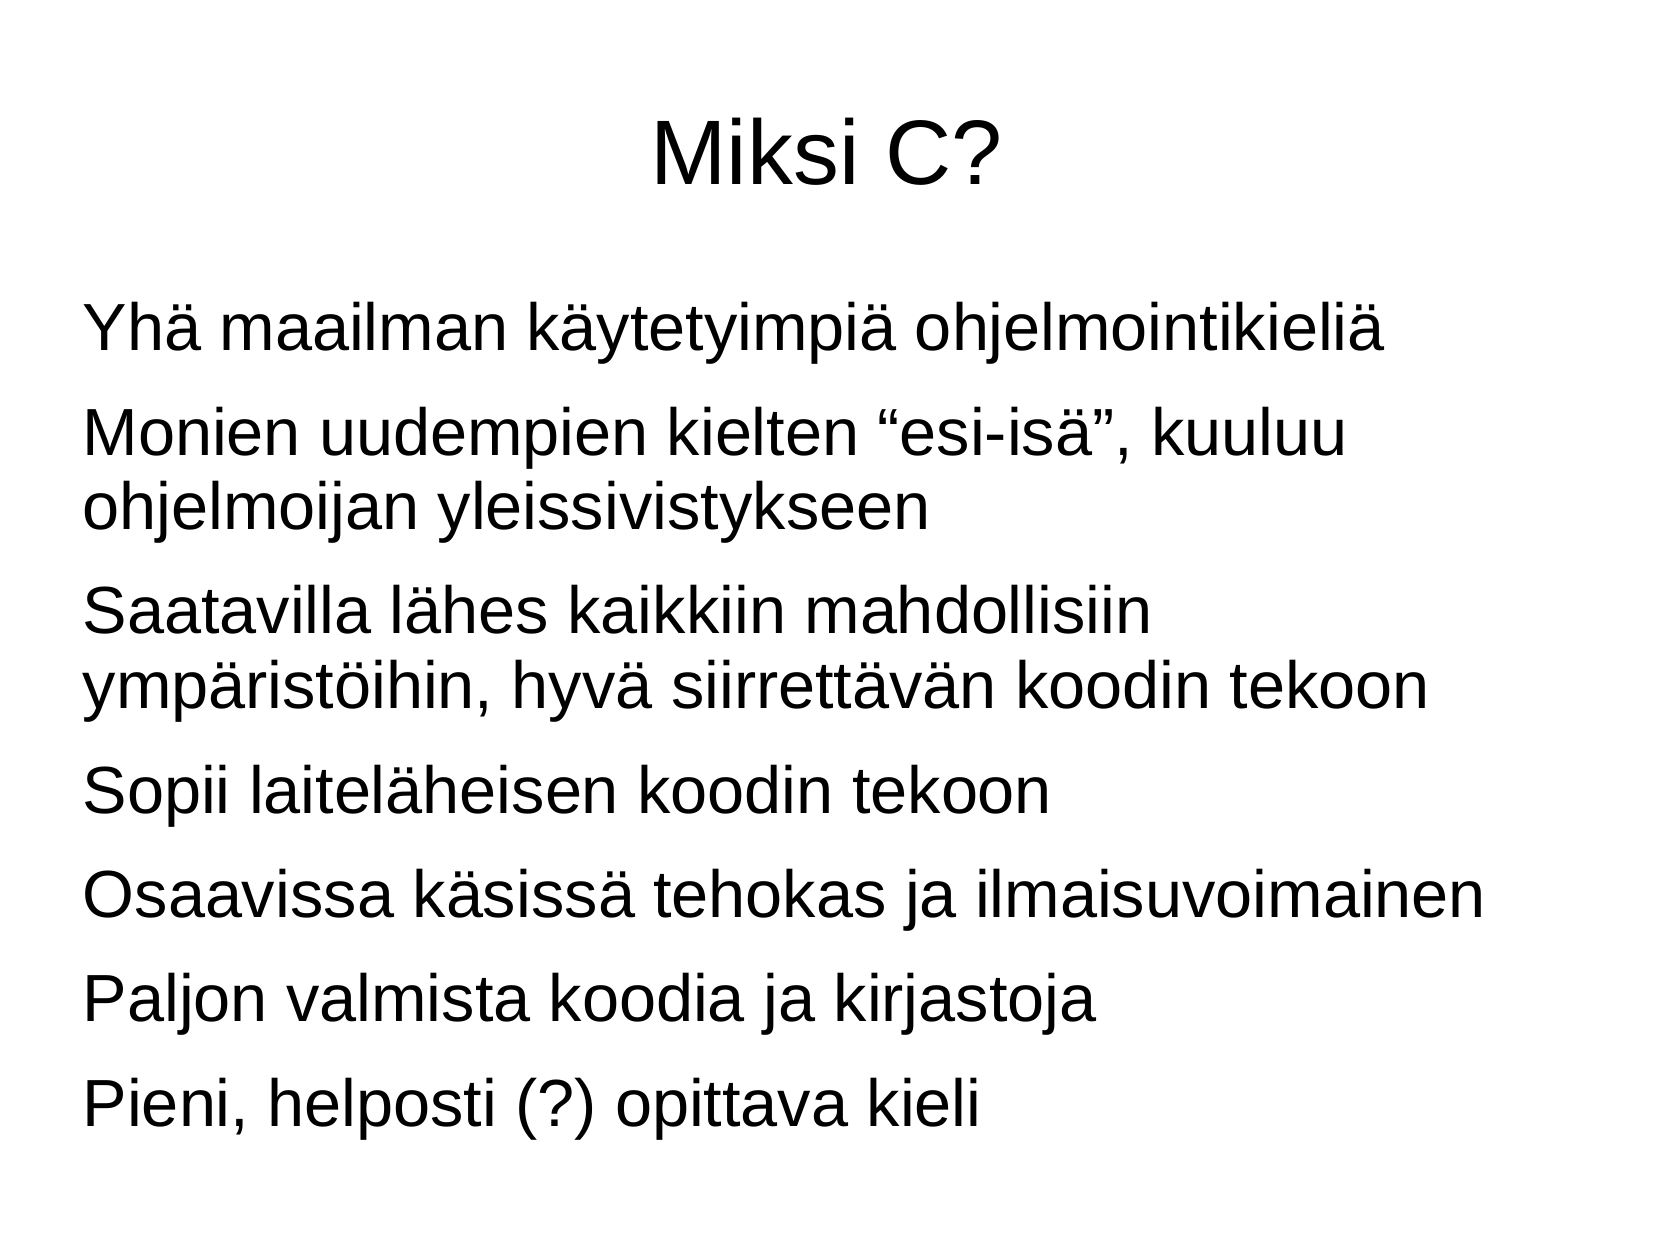

# Miksi C?
Yhä maailman käytetyimpiä ohjelmointikieliä
Monien uudempien kielten “esi-isä”, kuuluu ohjelmoijan yleissivistykseen
Saatavilla lähes kaikkiin mahdollisiin ympäristöihin, hyvä siirrettävän koodin tekoon
Sopii laiteläheisen koodin tekoon
Osaavissa käsissä tehokas ja ilmaisuvoimainen
Paljon valmista koodia ja kirjastoja
Pieni, helposti (?) opittava kieli